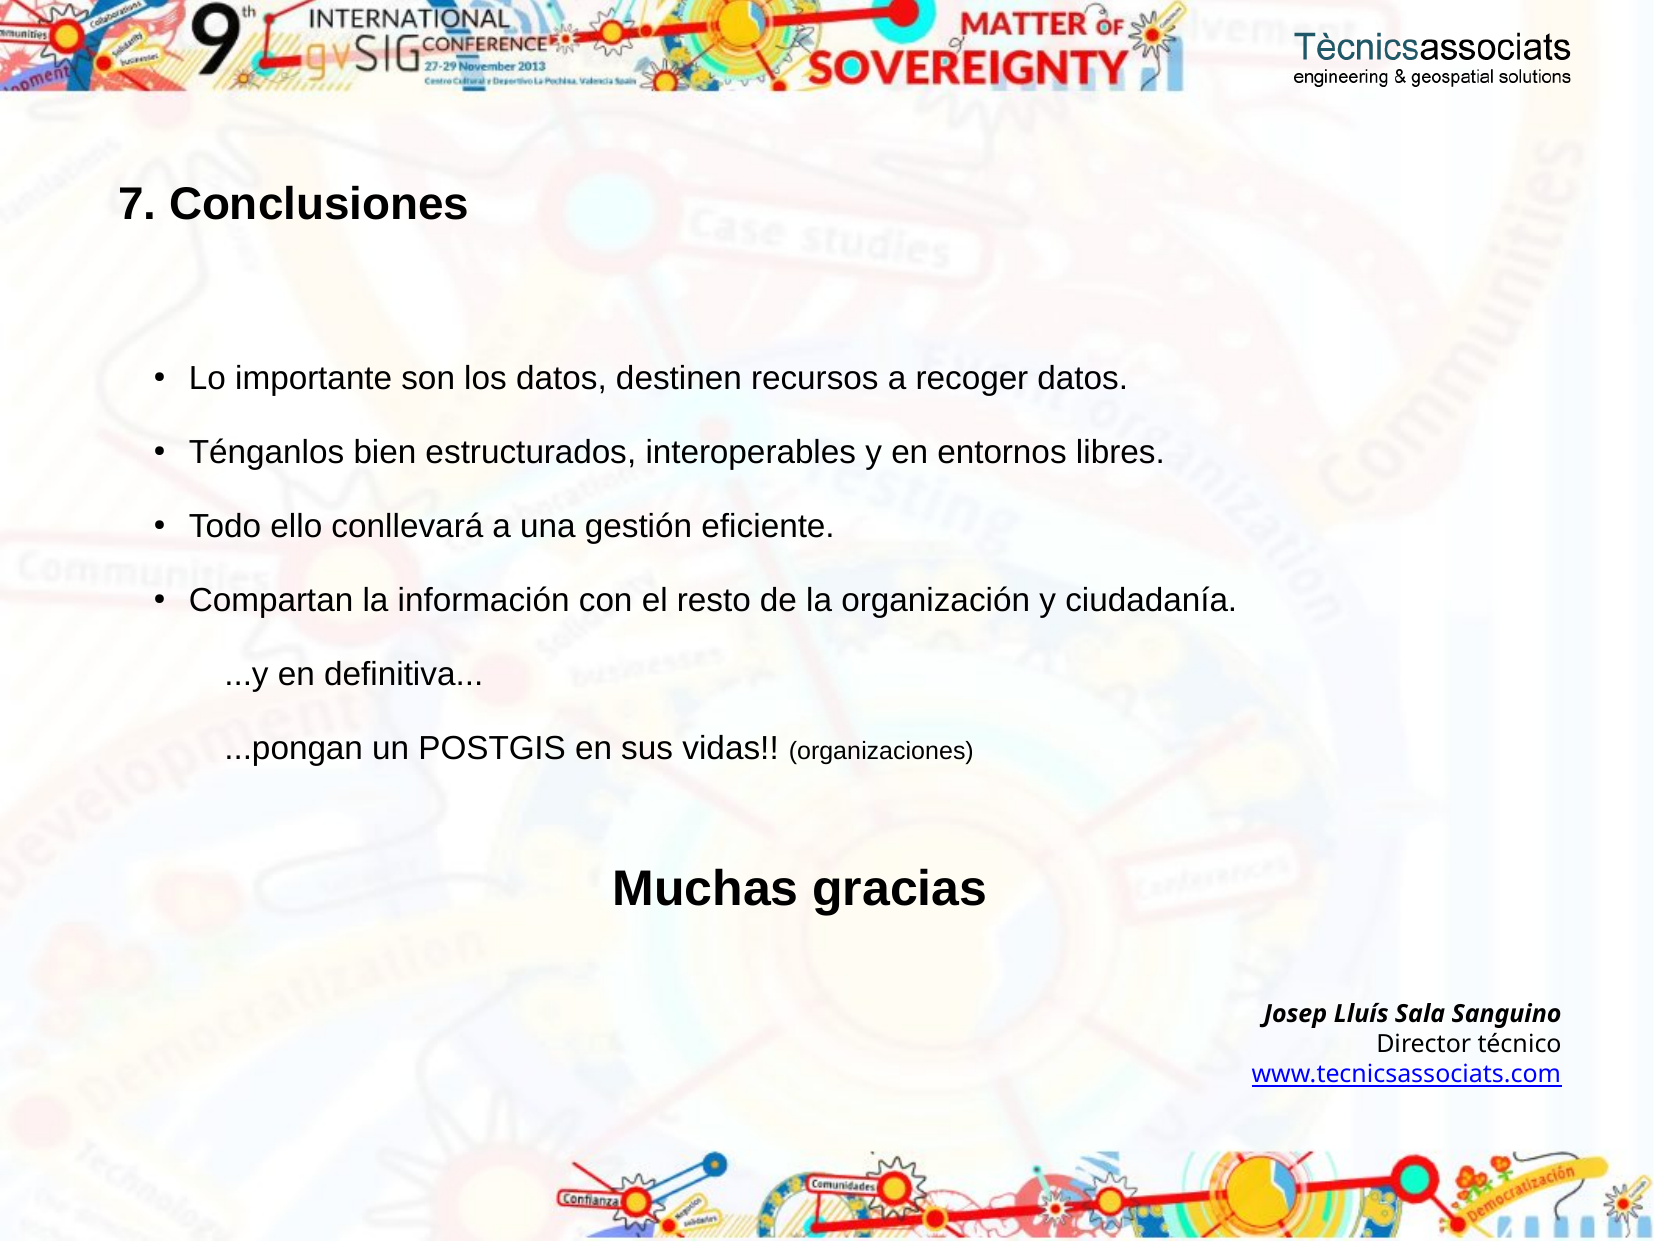

7. Conclusiones
Lo importante son los datos, destinen recursos a recoger datos.
Ténganlos bien estructurados, interoperables y en entornos libres.
Todo ello conllevará a una gestión eficiente.
Compartan la información con el resto de la organización y ciudadanía.
...y en definitiva...
...pongan un POSTGIS en sus vidas!! (organizaciones)
# Muchas gracias
Josep Lluís Sala Sanguino
Director técnico
www.tecnicsassociats.com